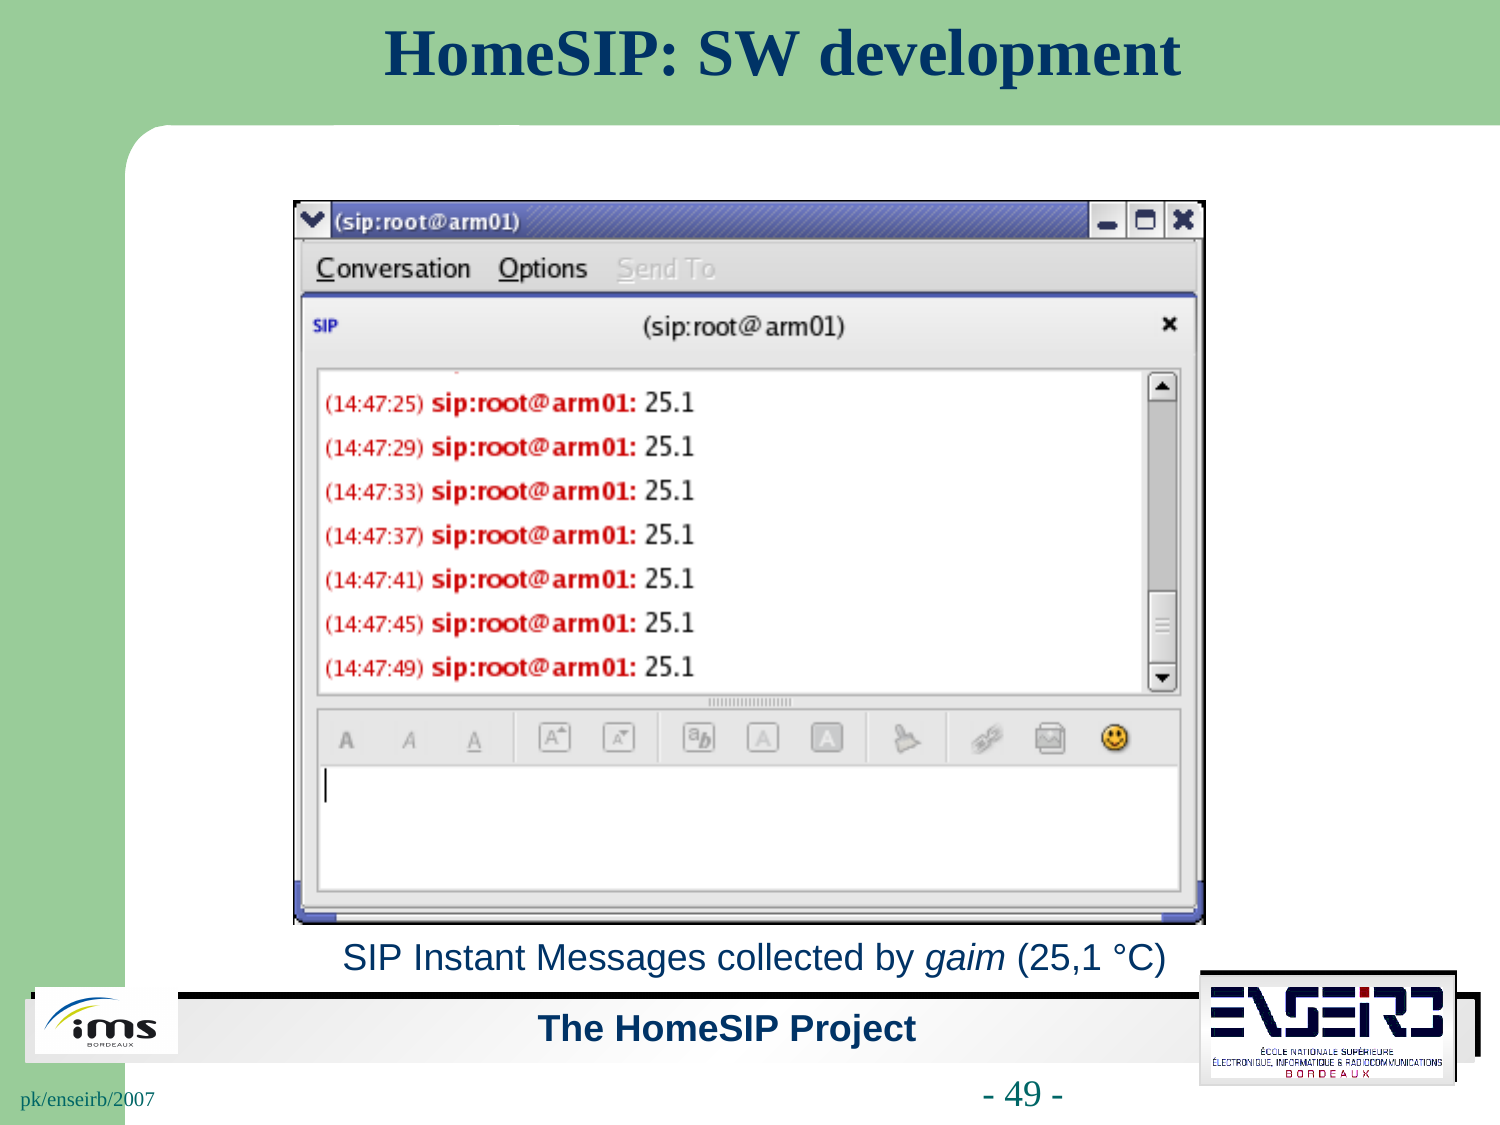

HomeSIP: SW development
SIP Instant Messages collected by gaim (25,1 °C)